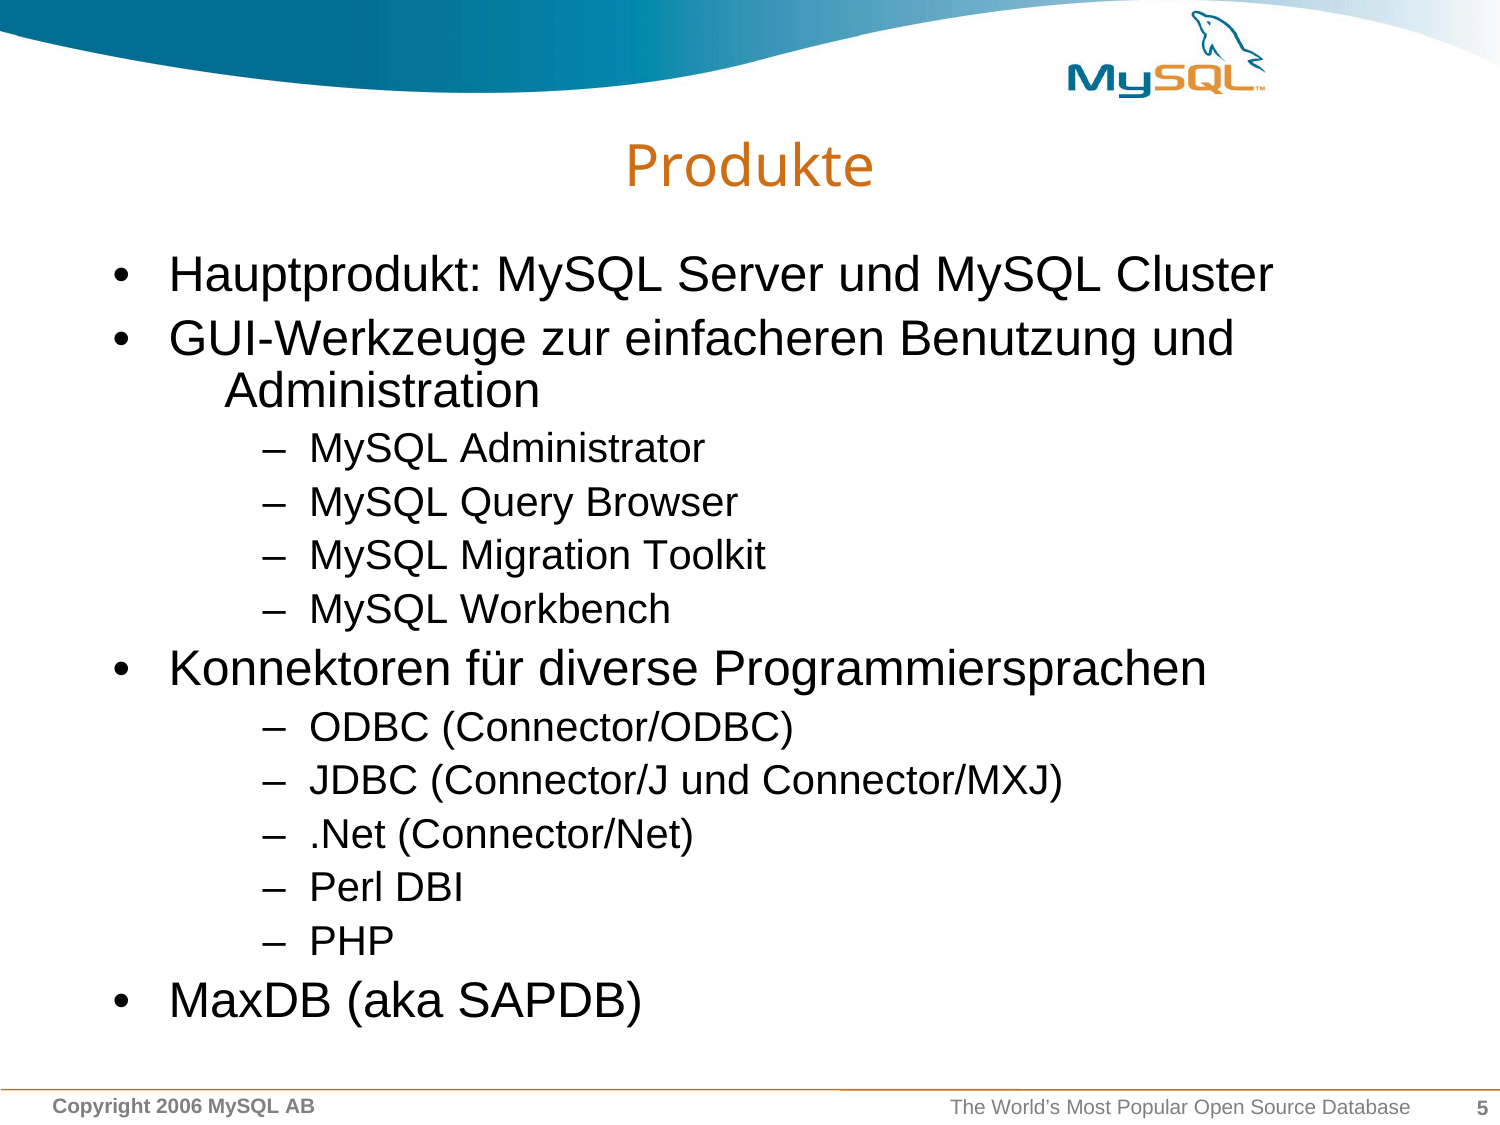

# Produkte
Hauptprodukt: MySQL Server und MySQL Cluster
GUI-Werkzeuge zur einfacheren Benutzung und Administration
MySQL Administrator
MySQL Query Browser
MySQL Migration Toolkit
MySQL Workbench
Konnektoren für diverse Programmiersprachen
ODBC (Connector/ODBC)
JDBC (Connector/J und Connector/MXJ)
.Net (Connector/Net)
Perl DBI
PHP
MaxDB (aka SAPDB)